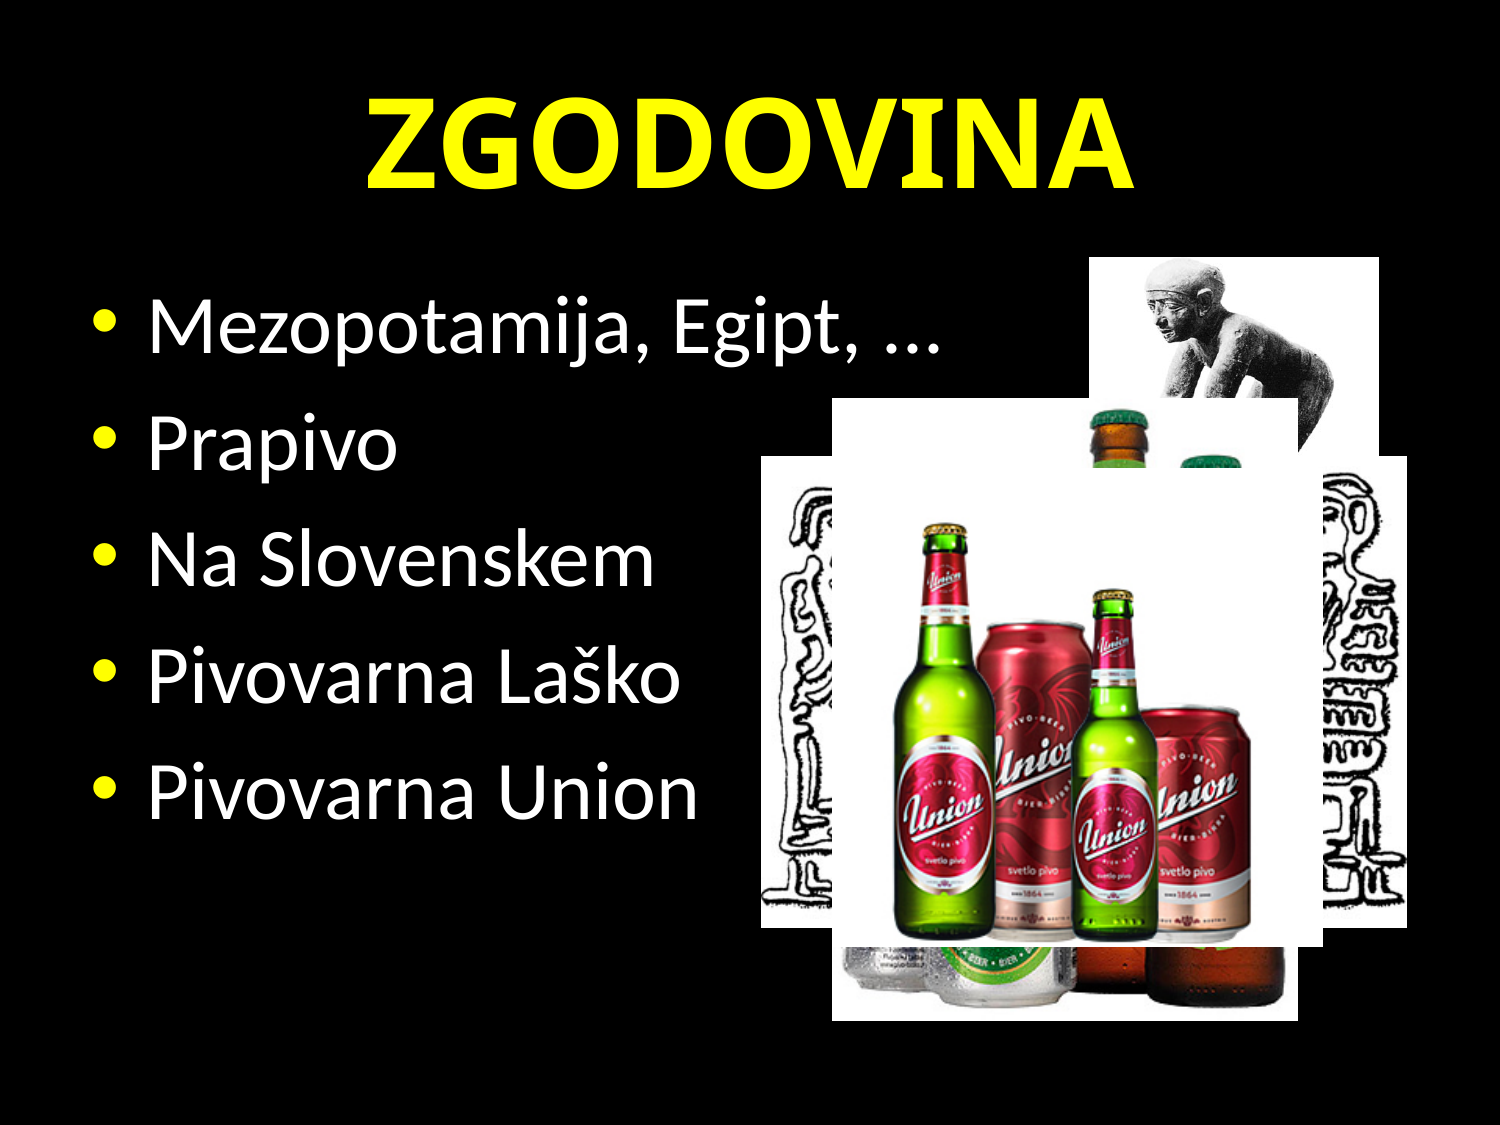

# ZGODOVINA
Mezopotamija, Egipt, ...
Prapivo
Na Slovenskem
Pivovarna Laško
Pivovarna Union